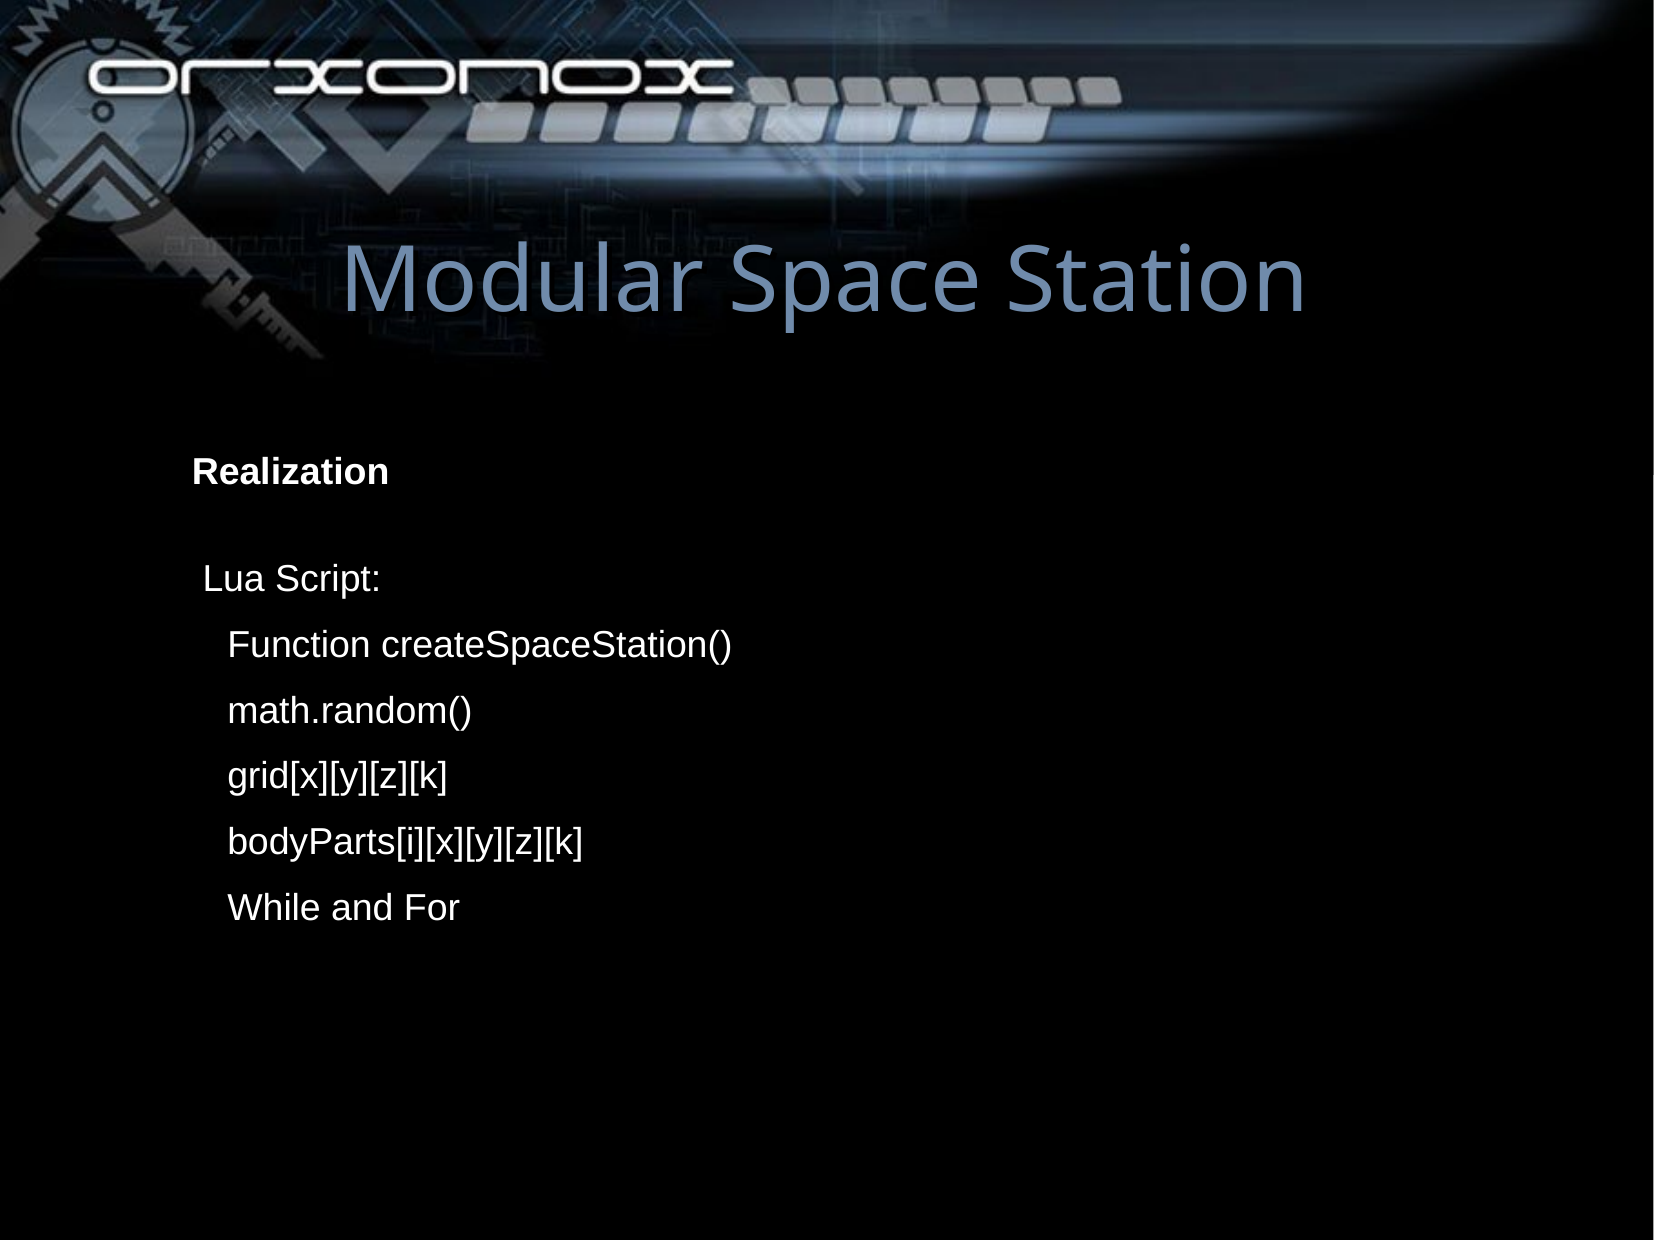

Modular Space Station
Realization
 Lua Script:
Function createSpaceStation()
math.random()
grid[x][y][z][k]
bodyParts[i][x][y][z][k]
While and For